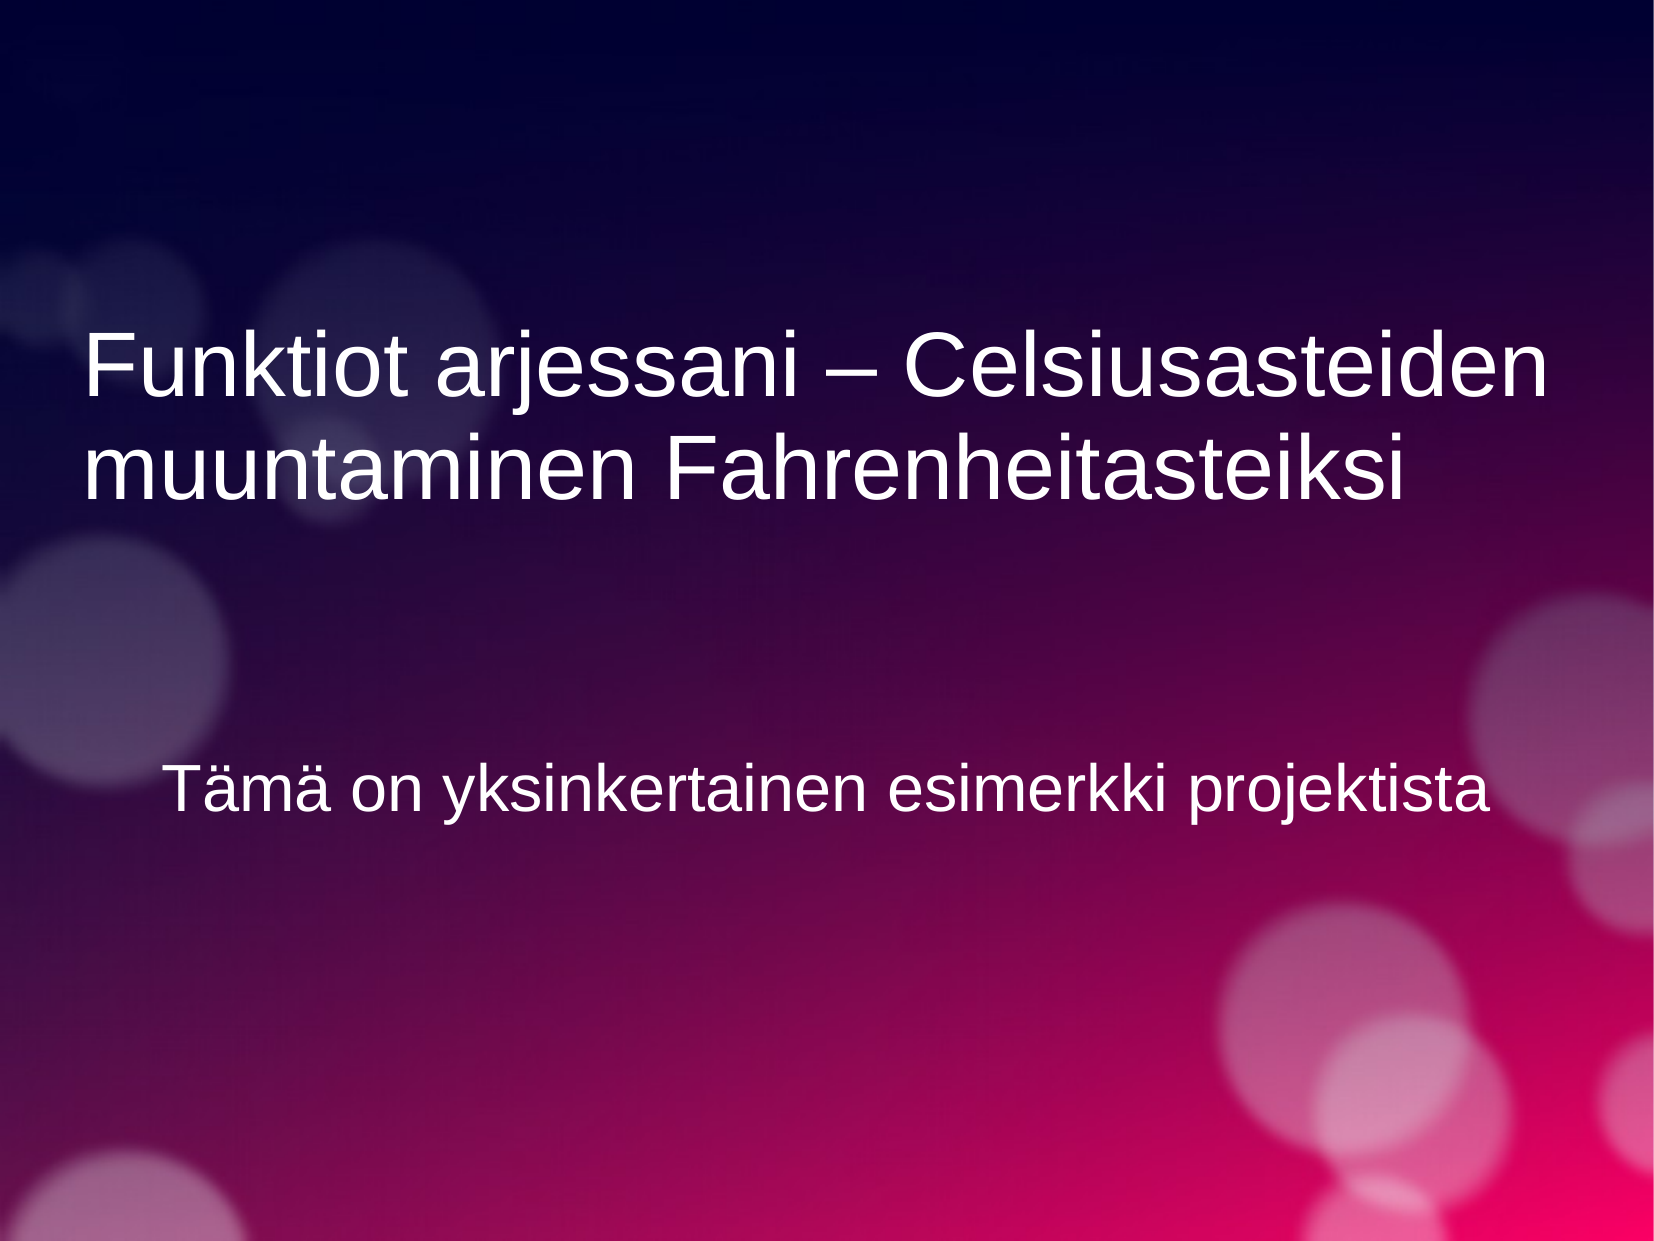

# Funktiot arjessani – Celsiusasteiden muuntaminen Fahrenheitasteiksi
Tämä on yksinkertainen esimerkki projektista